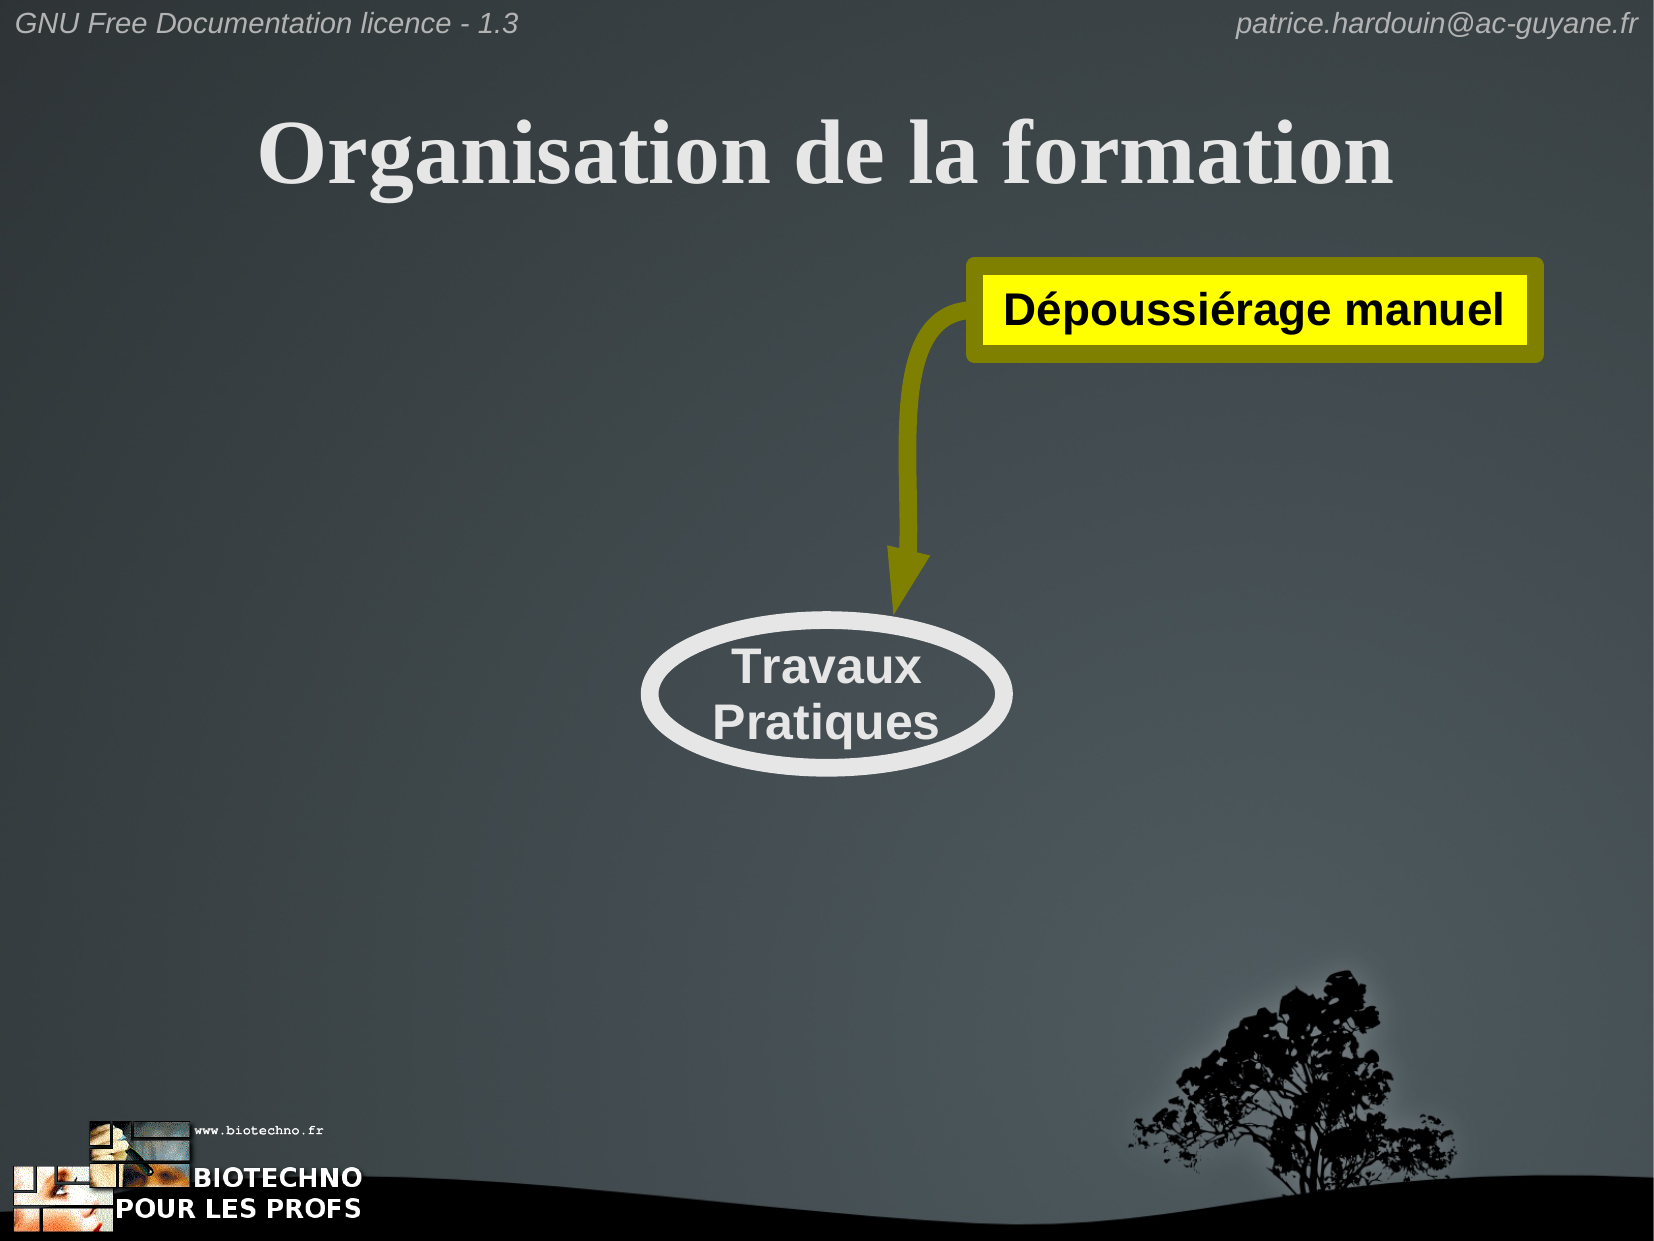

# Organisation de la formation
Dépoussiérage manuel
Travaux
Pratiques